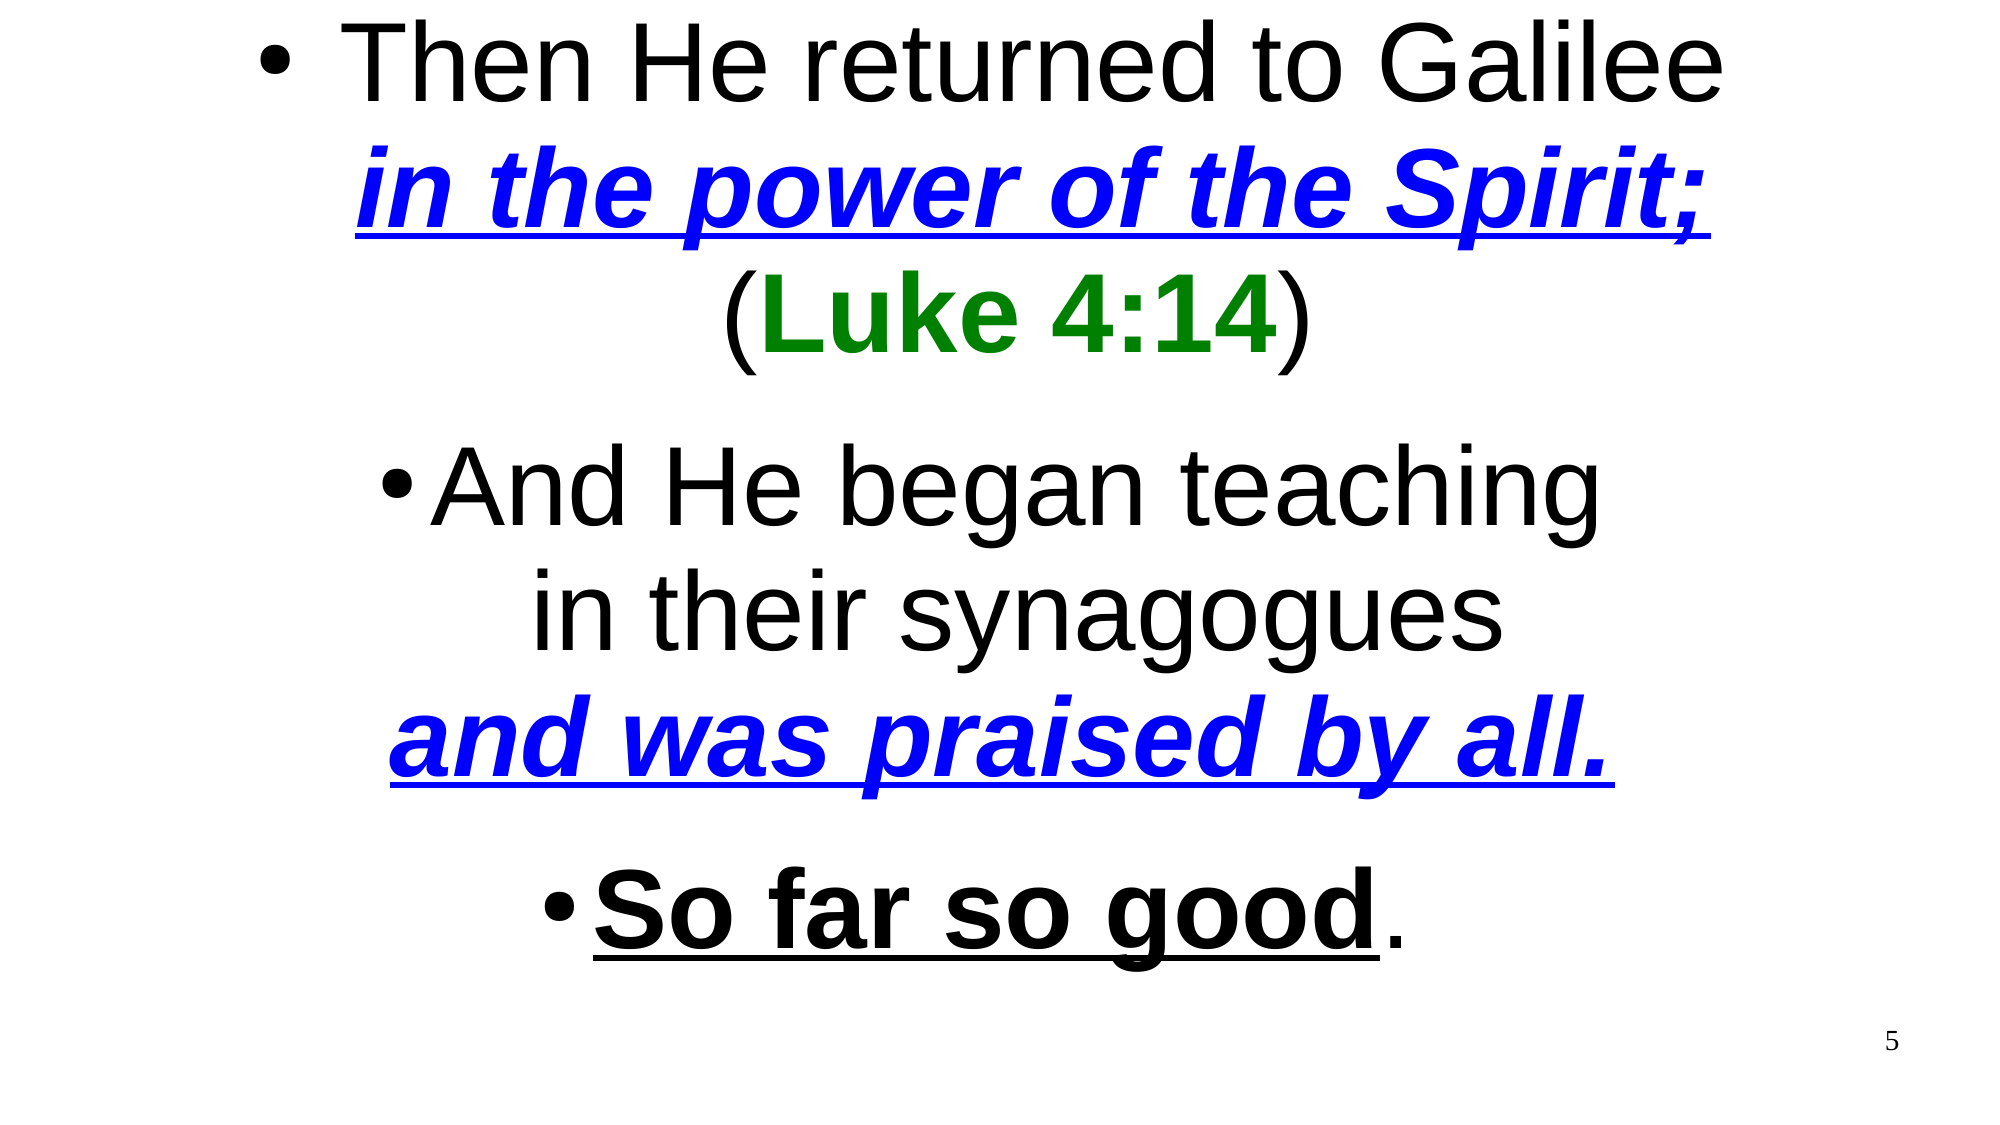

# Then He returned to Galilee in the power of the Spirit; (Luke 4:14)
And He began teaching
in their synagogues
and was praised by all.
So far so good.
5